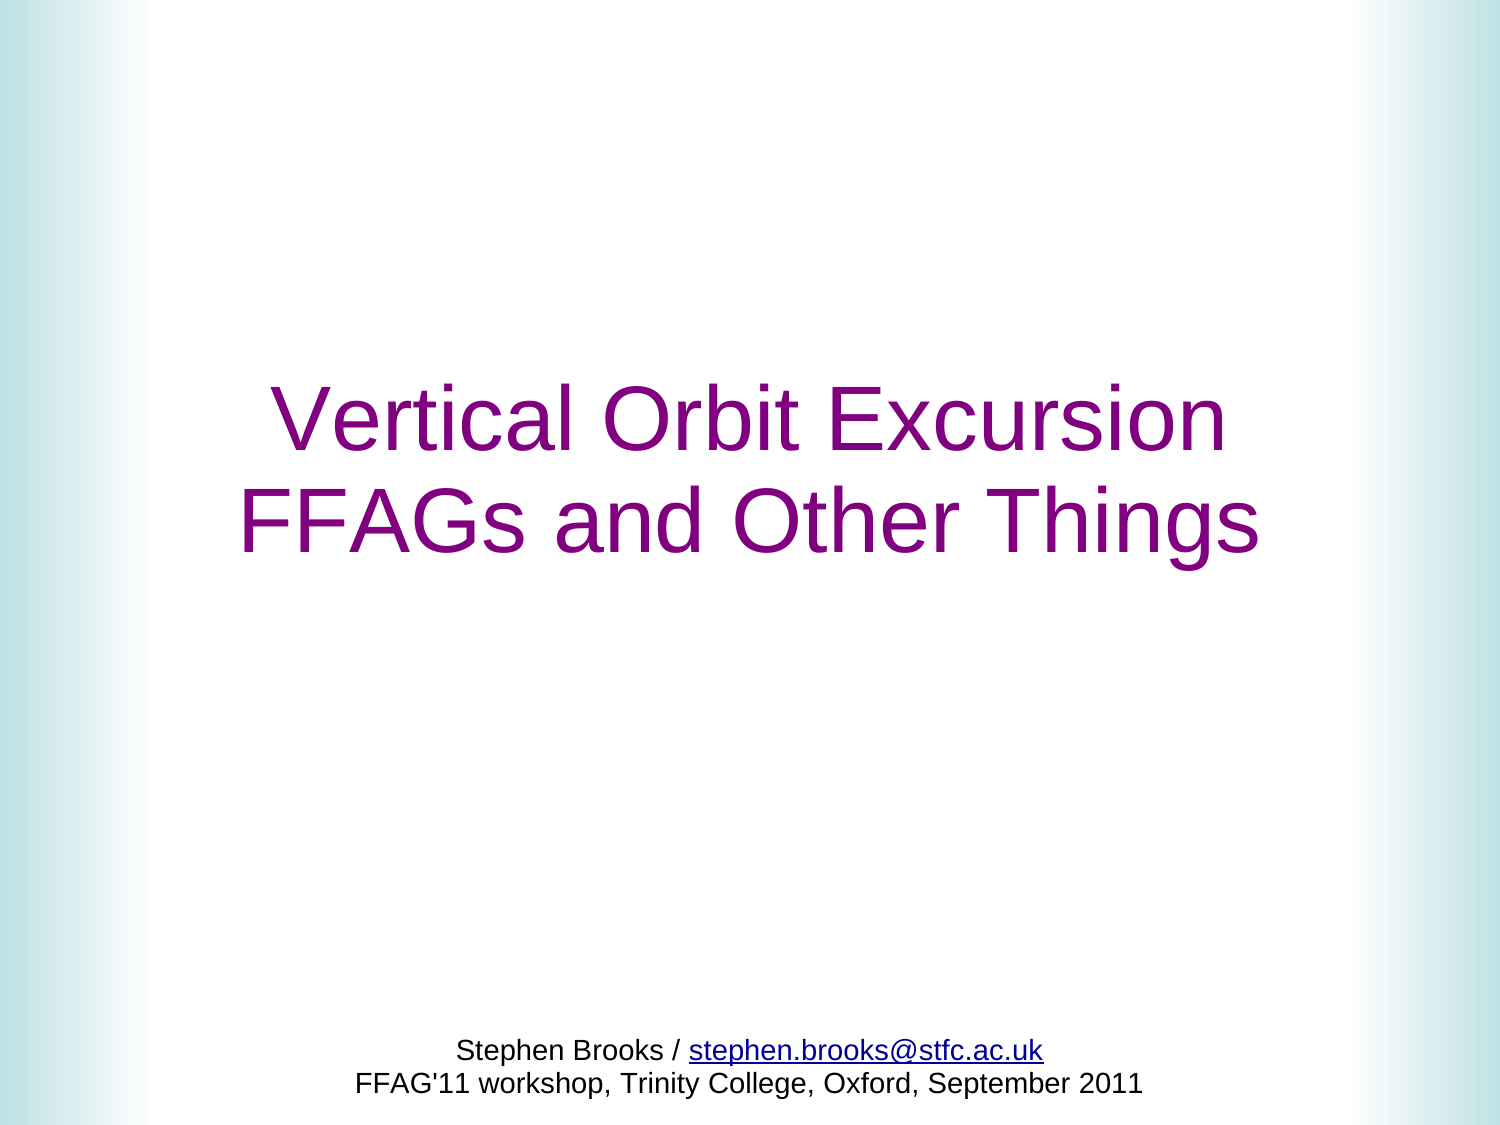

# Vertical Orbit Excursion FFAGs and Other Things